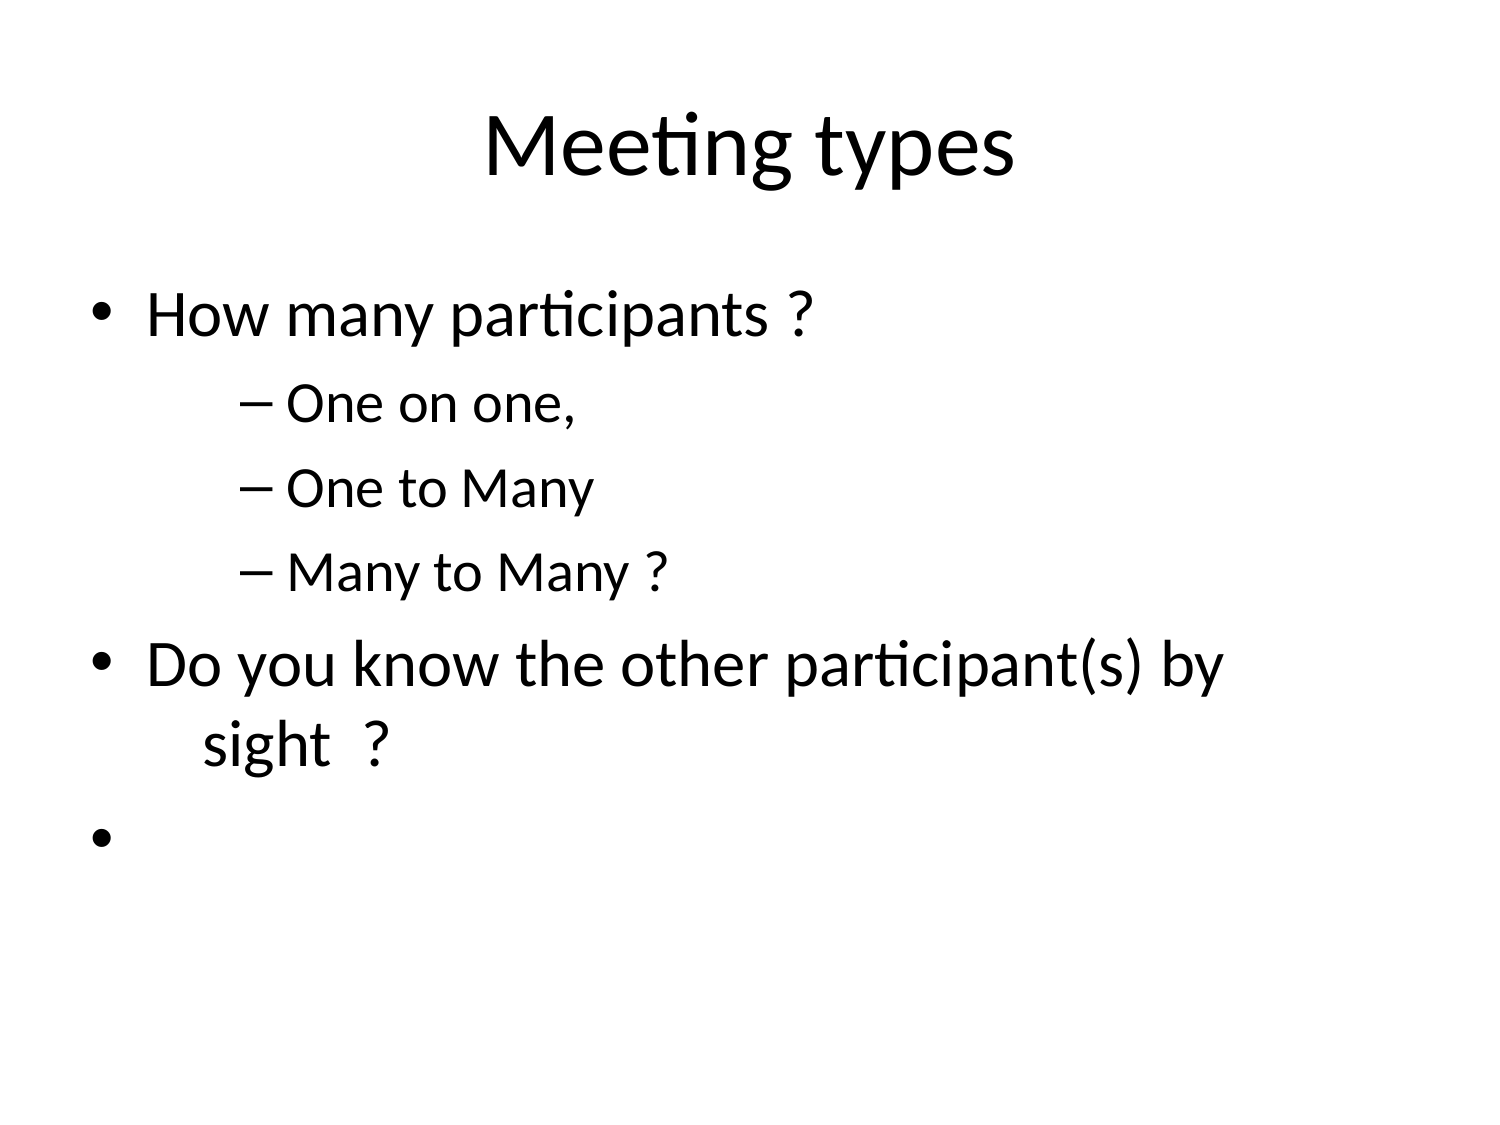

# Meeting types
How many participants ?
One on one,
One to Many
Many to Many ?
Do you know the other participant(s) by sight ?